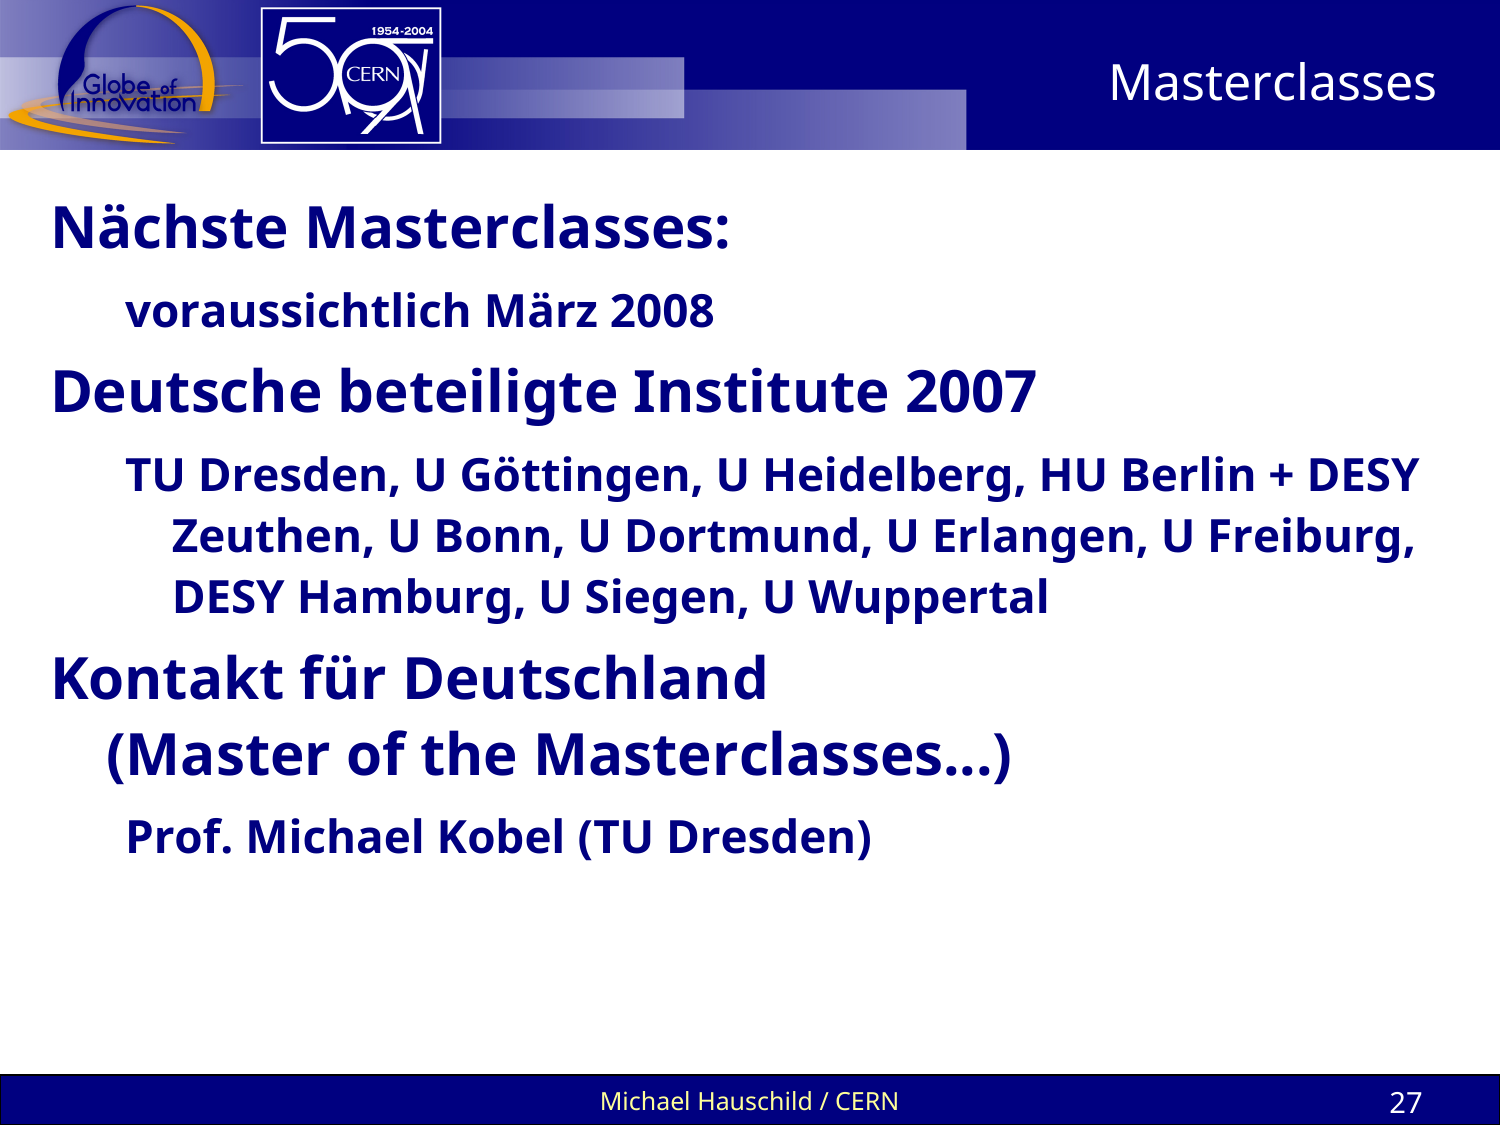

# Masterclasses
Nächste Masterclasses:
voraussichtlich März 2008
Deutsche beteiligte Institute 2007
TU Dresden, U Göttingen, U Heidelberg, HU Berlin + DESY Zeuthen, U Bonn, U Dortmund, U Erlangen, U Freiburg, DESY Hamburg, U Siegen, U Wuppertal
Kontakt für Deutschland				(Master of the Masterclasses...)
Prof. Michael Kobel (TU Dresden)